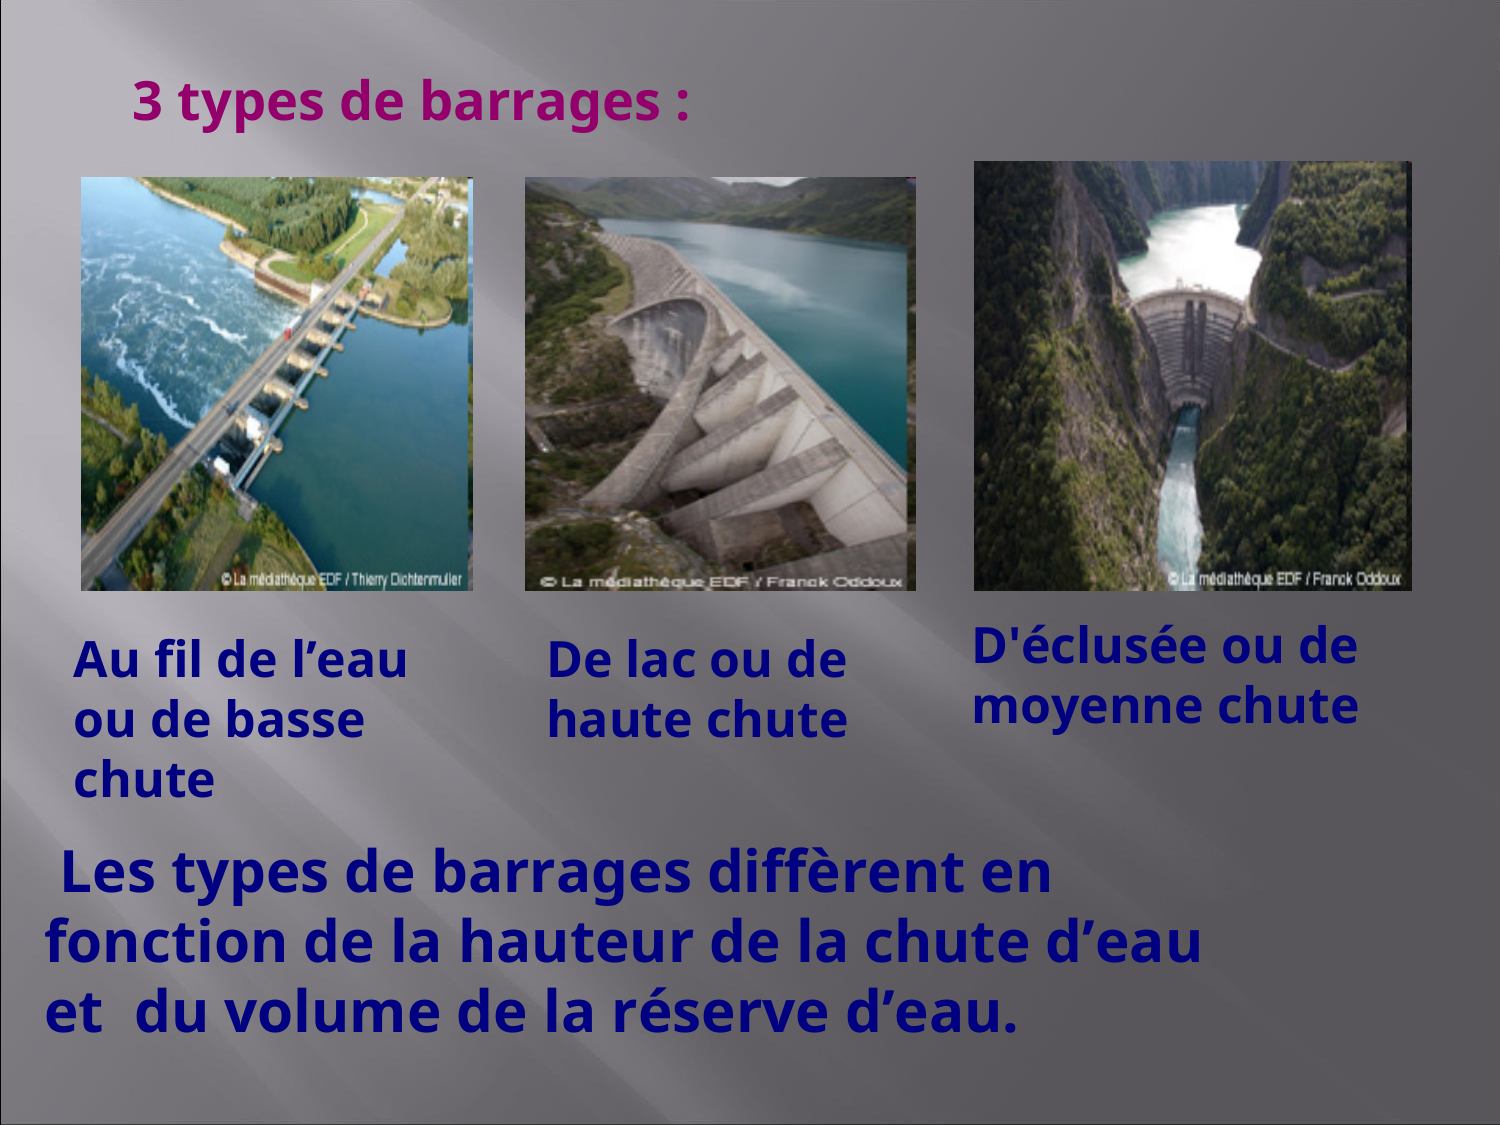

3 types de barrages :
D'éclusée ou de moyenne chute
Au fil de l’eau ou de basse chute
De lac ou de haute chute
 Les types de barrages diffèrent en fonction de la hauteur de la chute d’eau et du volume de la réserve d’eau.